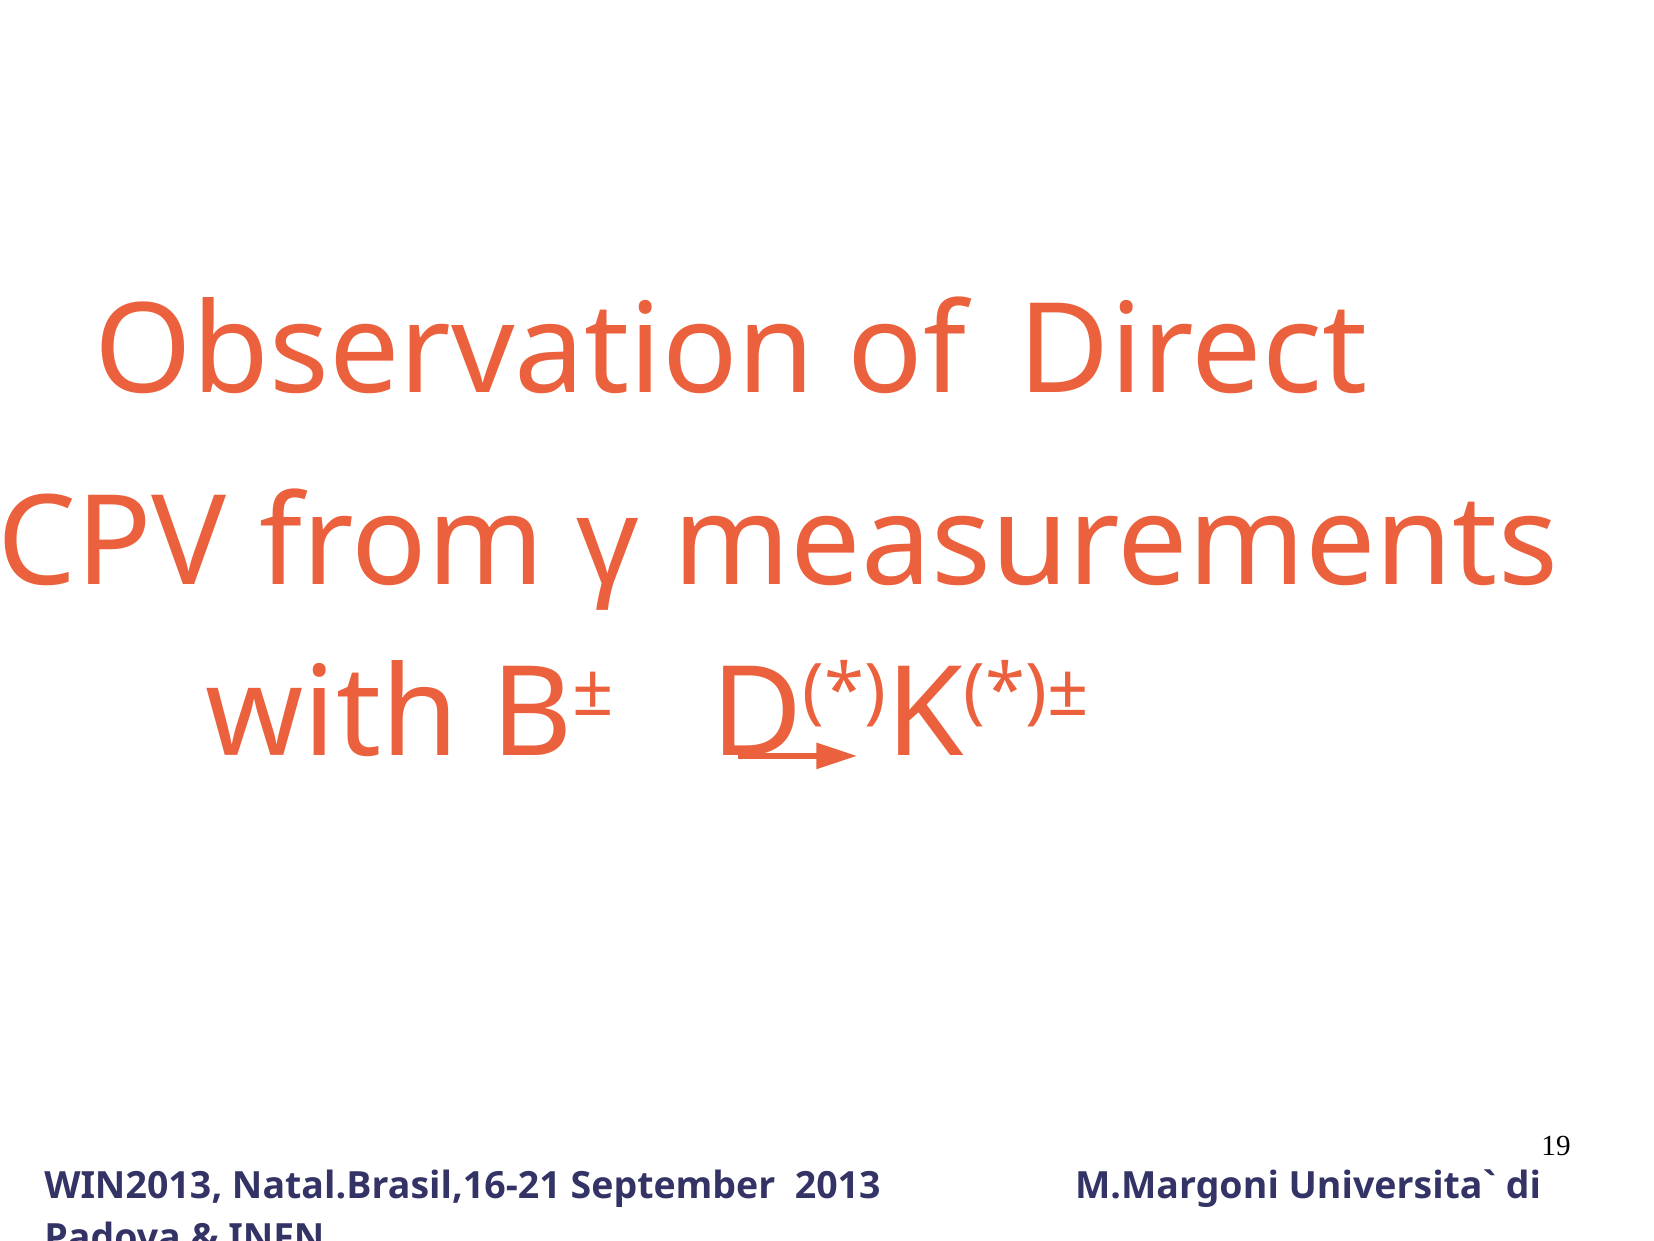

Observation of Direct CPV from γ measurements with B± D(*)K(*)±
19
WIN2013, Natal.Brasil,16-21 September 2013 M.Margoni Universita` di Padova & INFN